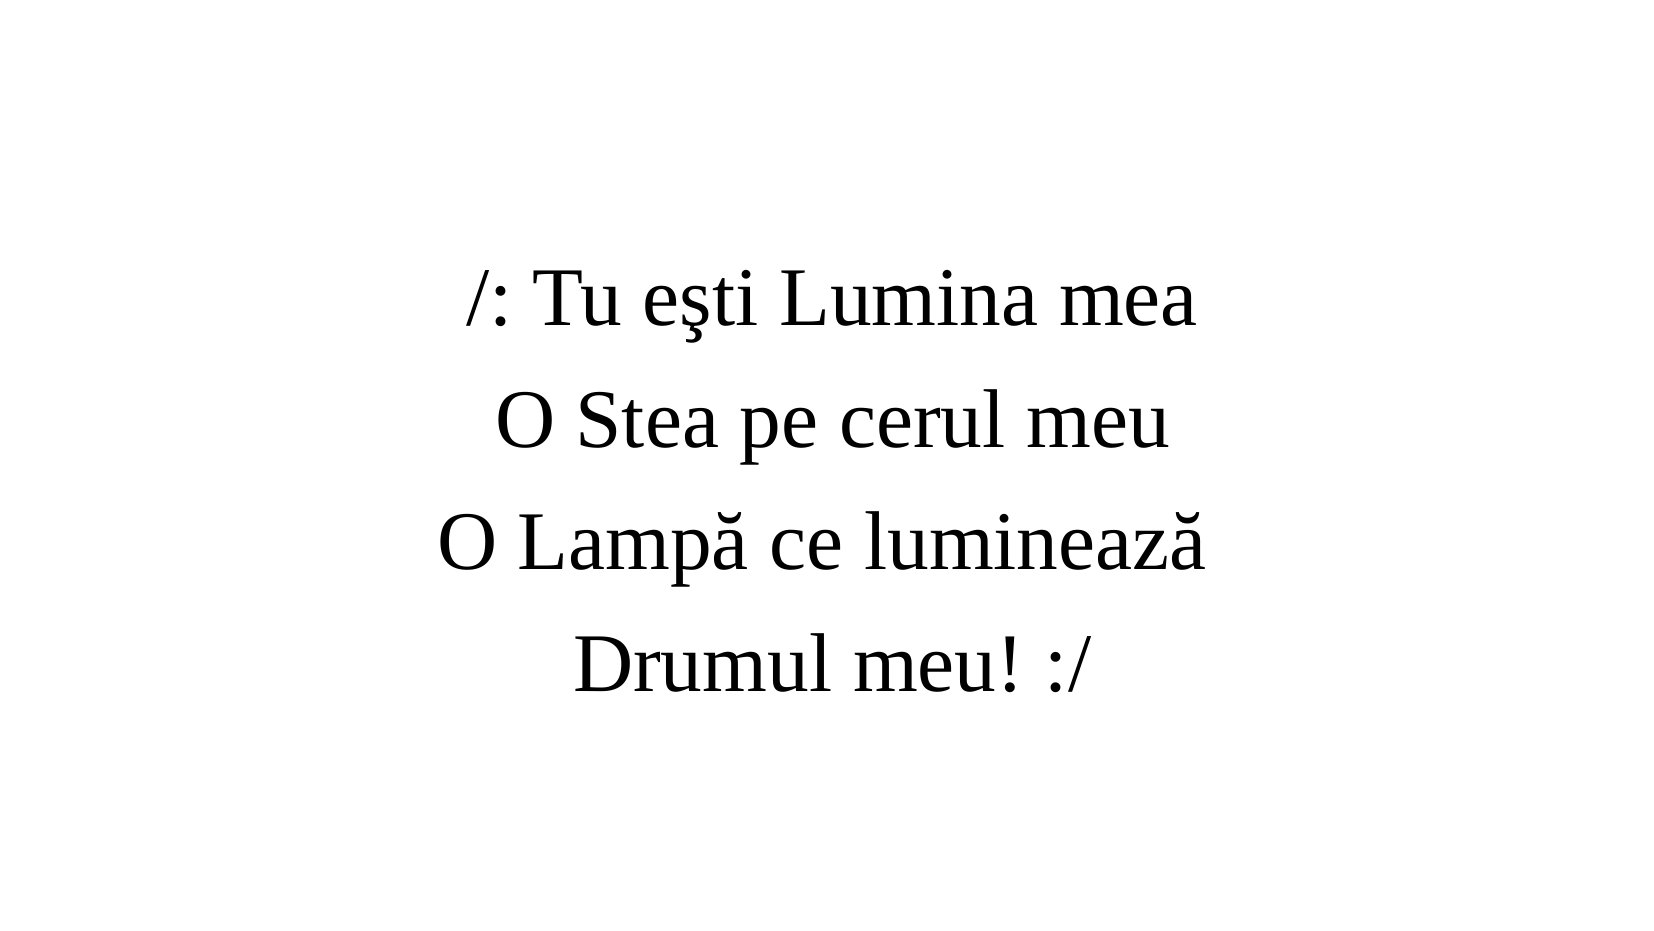

# /: Tu eşti Lumina mea
O Stea pe cerul meu
O Lampă ce luminează
Drumul meu! :/